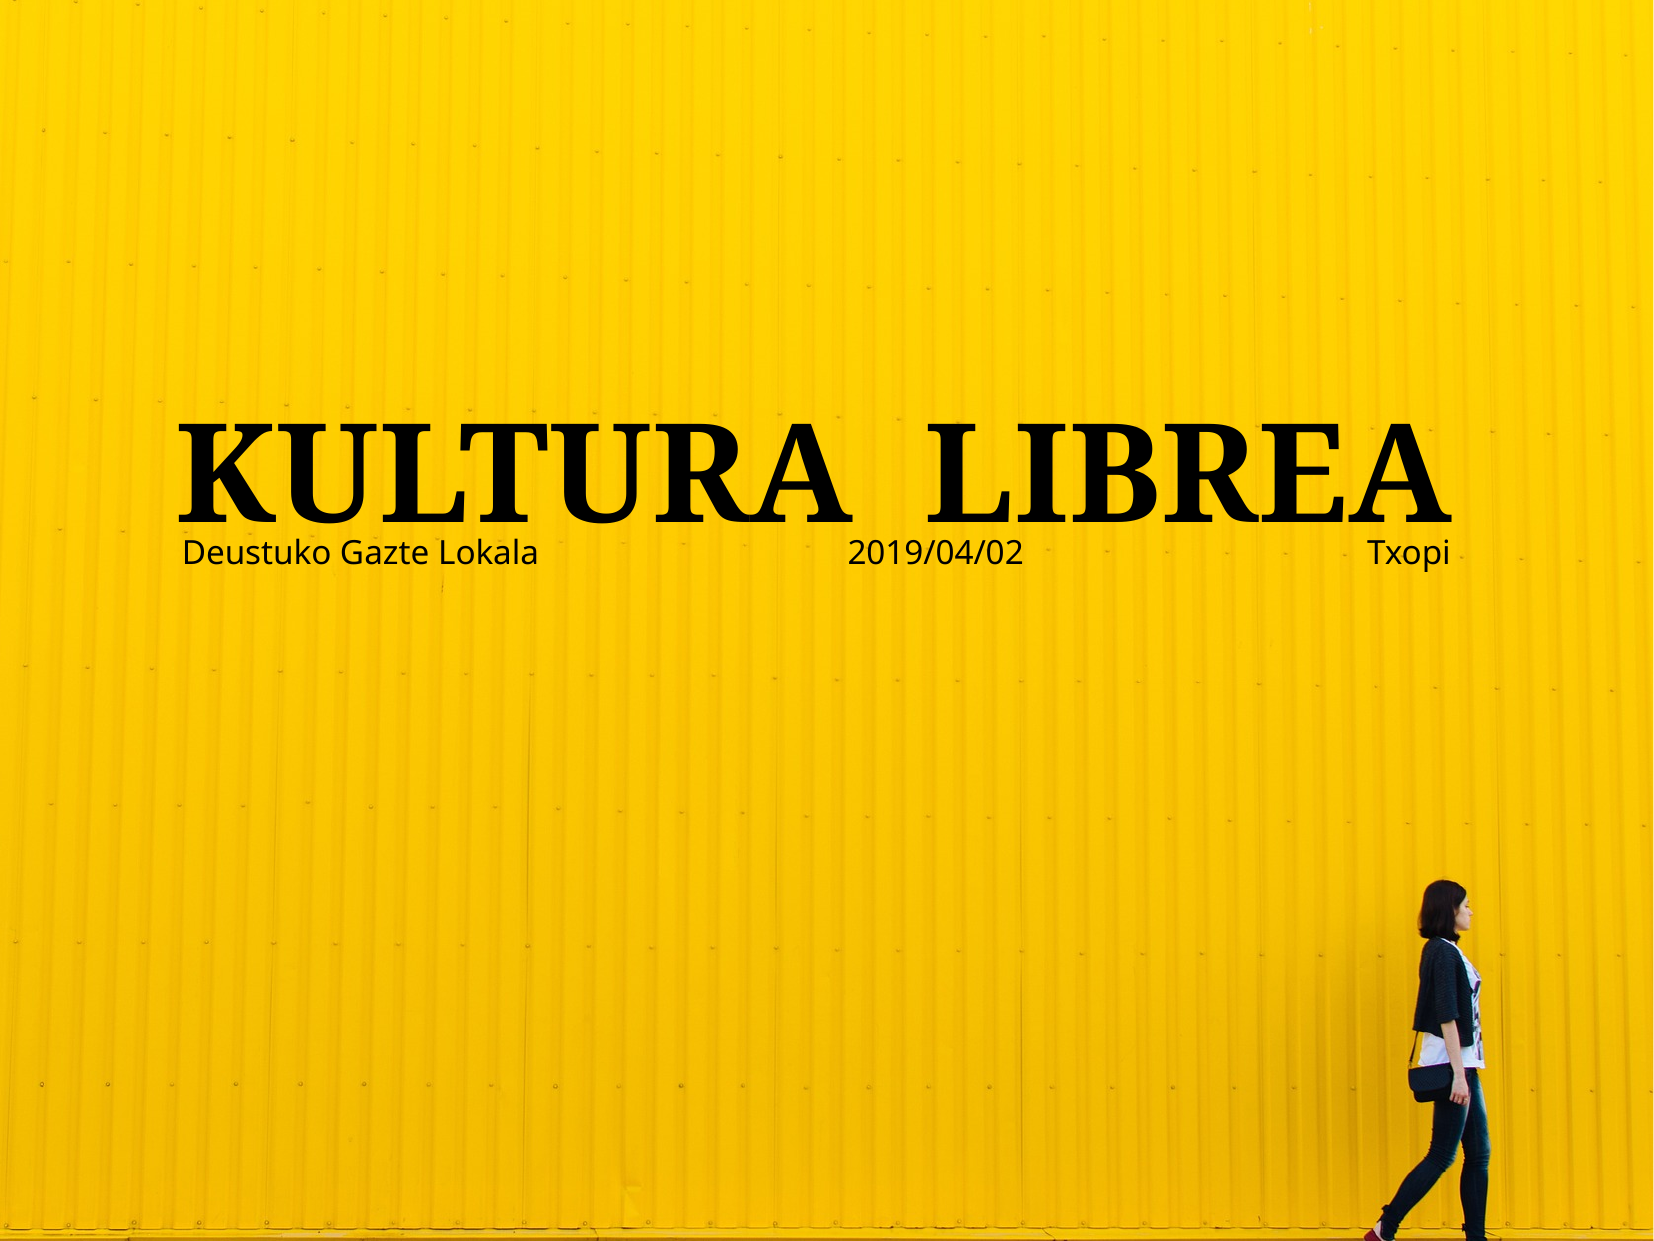

KULTURA LIBREA
Deustuko Gazte Lokala
2019/04/02
Txopi